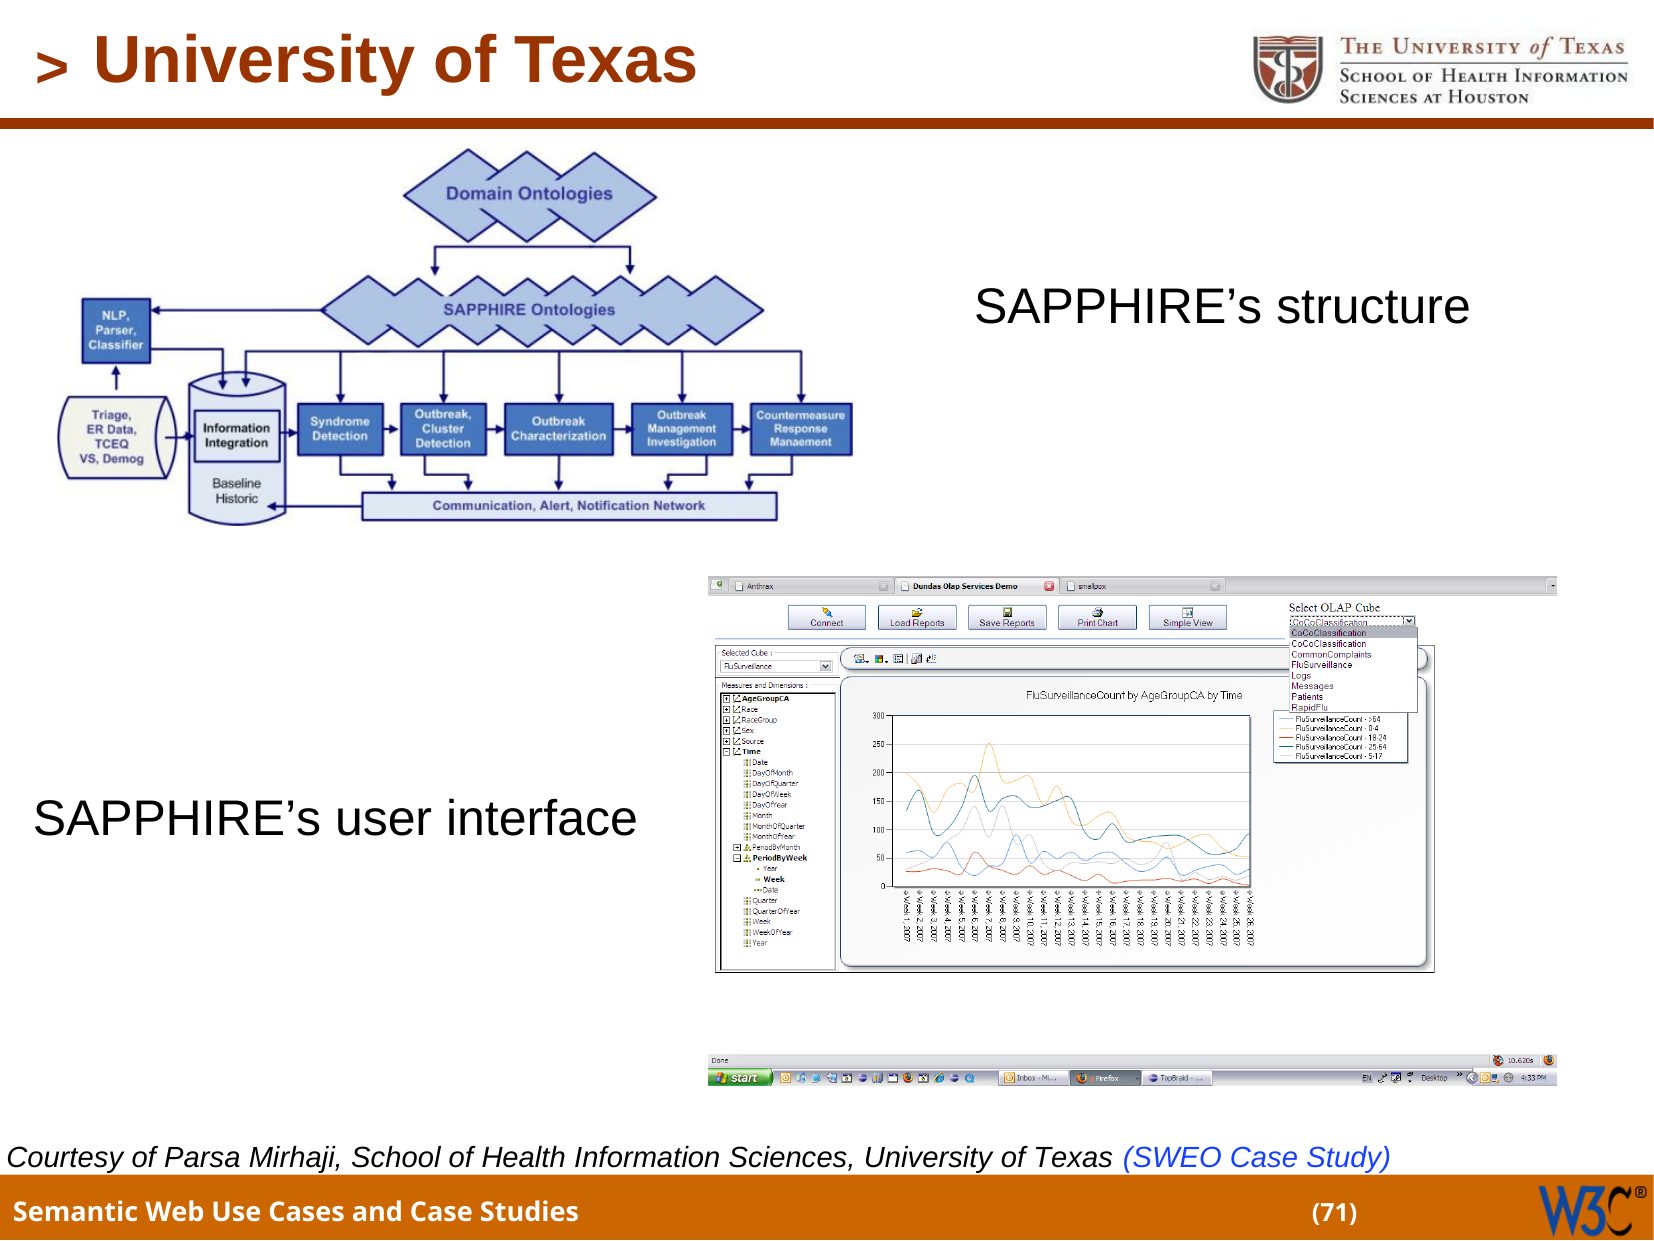

# University of Texas
SAPPHIRE’s structure
SAPPHIRE’s user interface
Courtesy of Parsa Mirhaji, School of Health Information Sciences, University of Texas (SWEO Case Study)